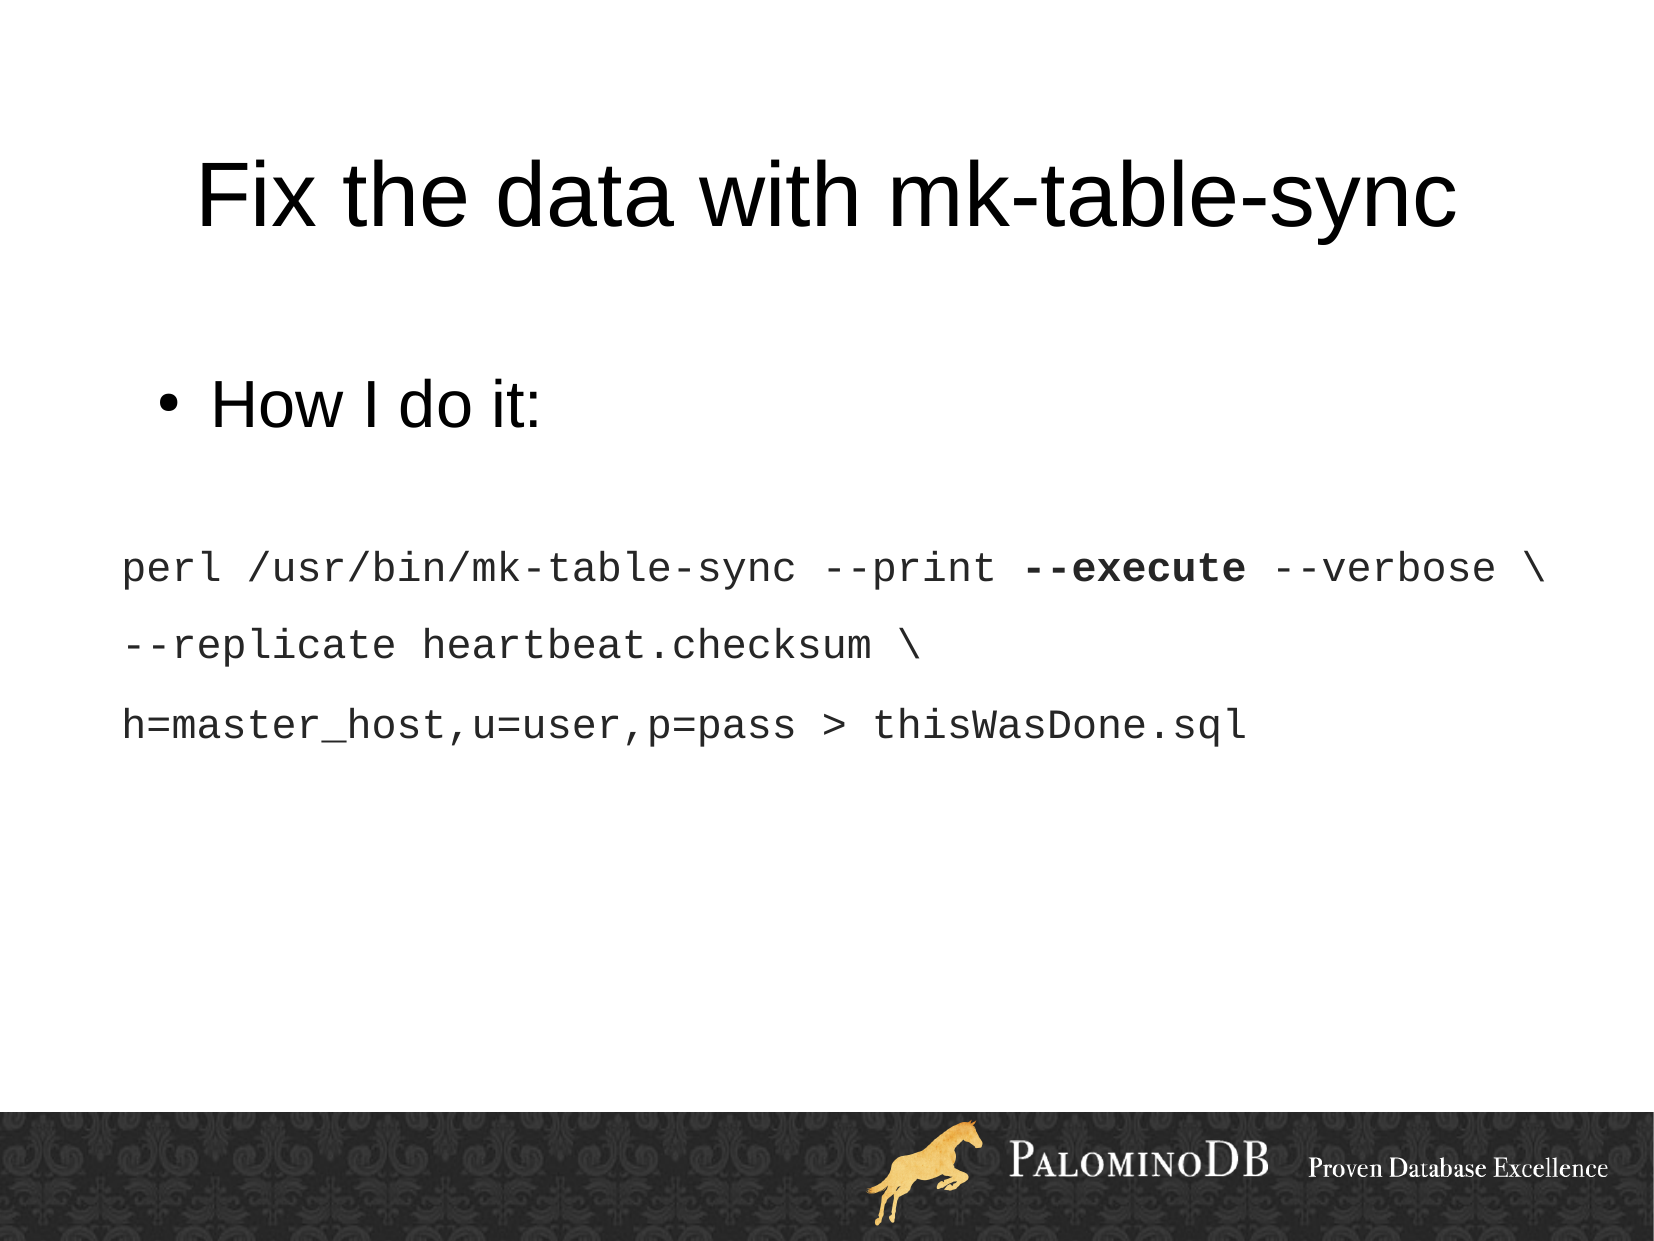

# Fix the data with mk-table-sync
How I do it:
perl /usr/bin/mk-table-sync --print --execute --verbose \
--replicate heartbeat.checksum \
h=master_host,u=user,p=pass > thisWasDone.sql